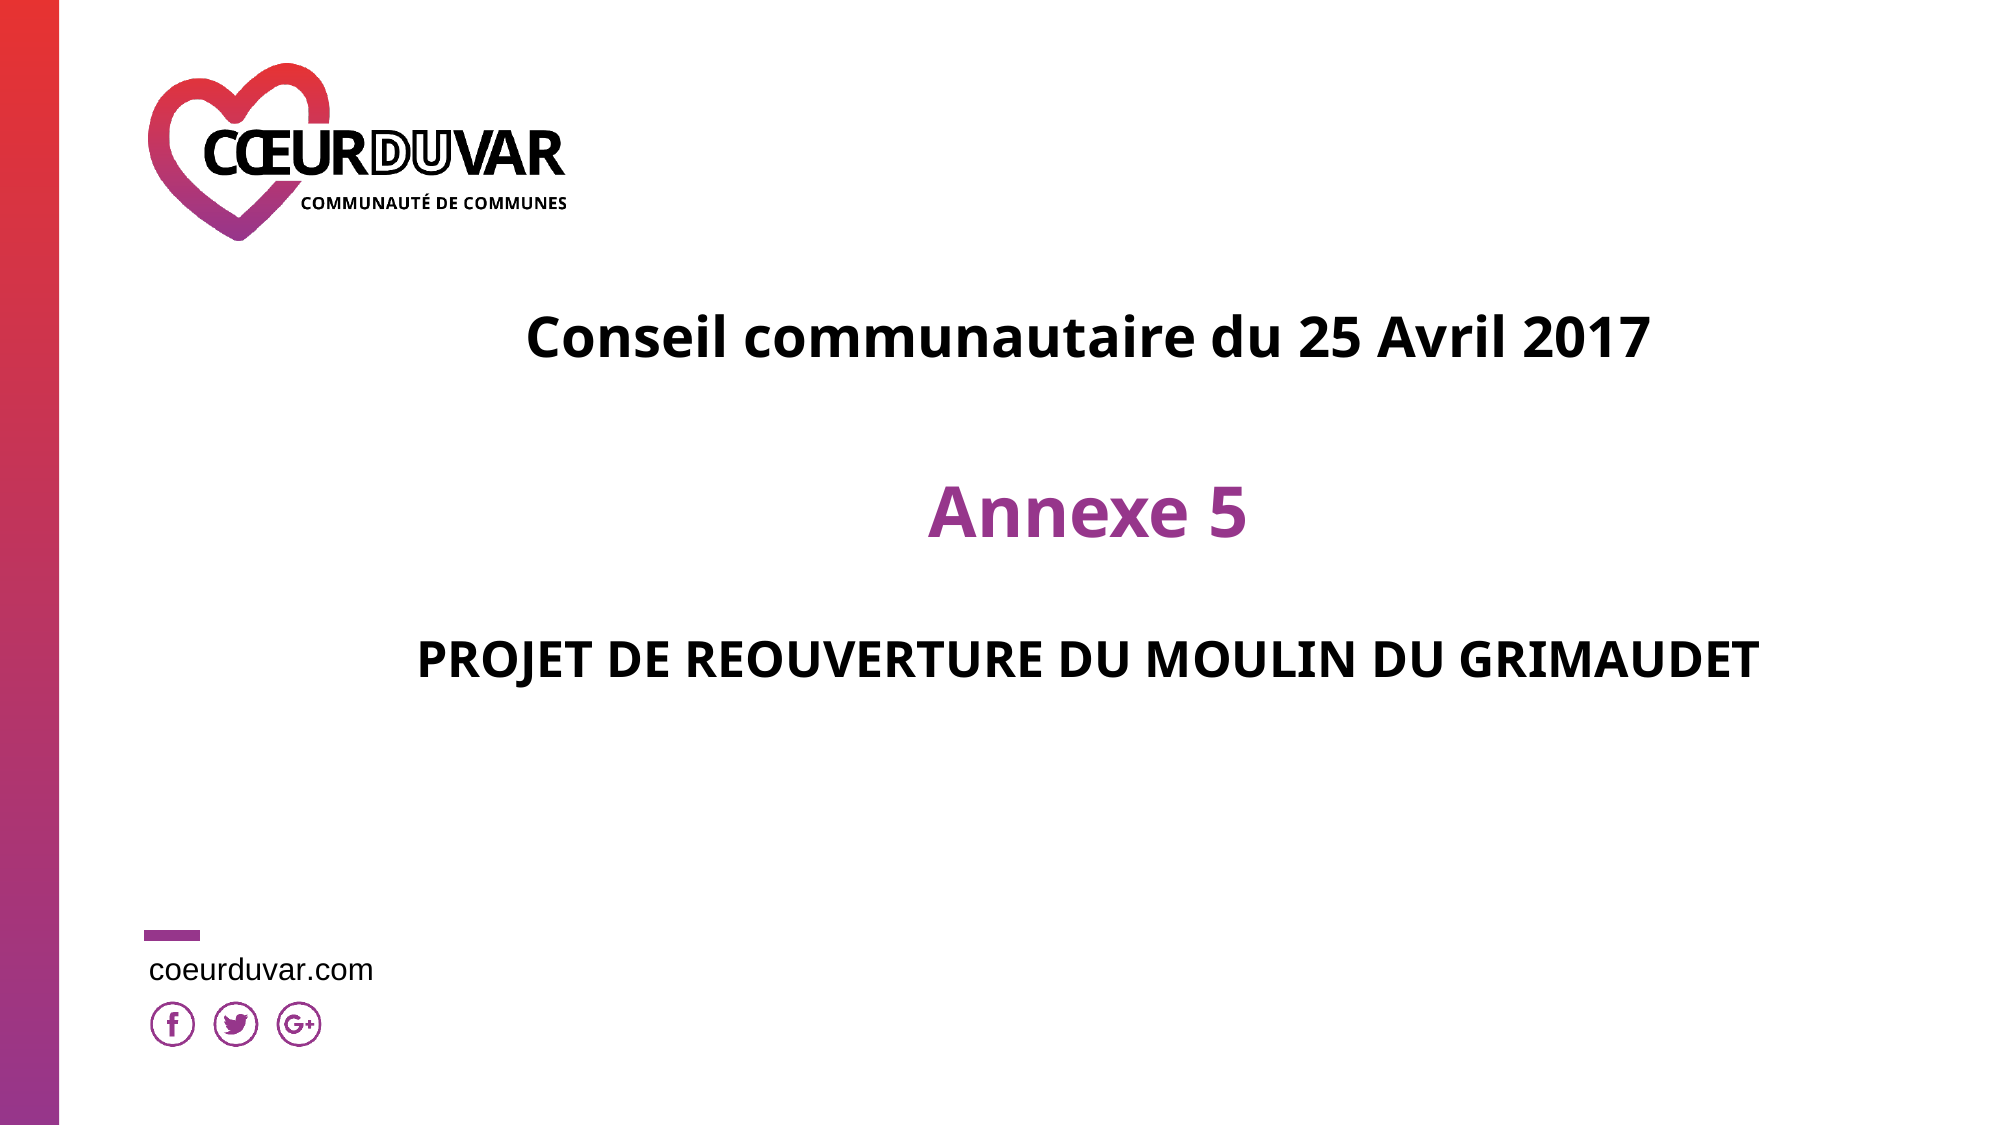

# Conseil communautaire du 25 Avril 2017
Annexe 5
PROJET DE REOUVERTURE DU MOULIN DU GRIMAUDET